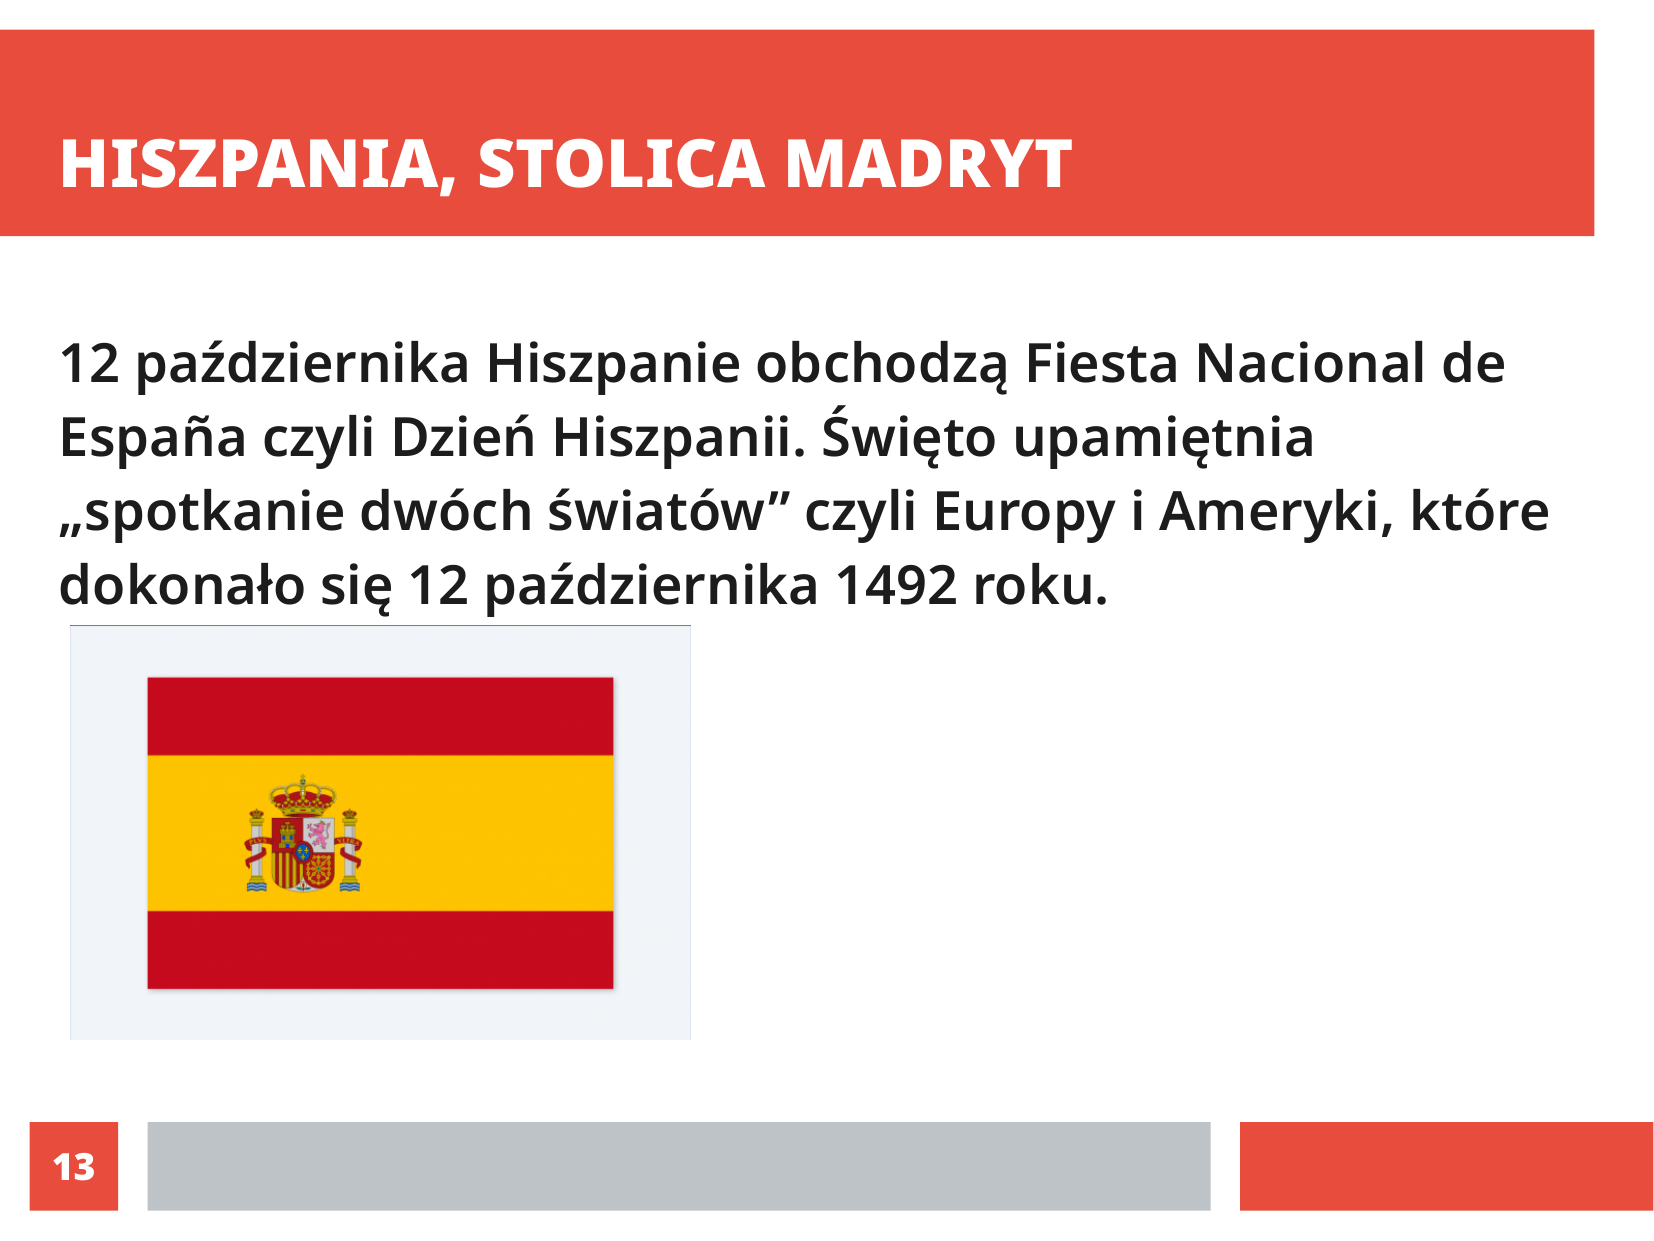

# HISZPANIA, STOLICA MADRYT
12 października Hiszpanie obchodzą Fiesta Nacional de España czyli Dzień Hiszpanii. Święto upamiętnia „spotkanie dwóch światów” czyli Europy i Ameryki, które dokonało się 12 października 1492 roku.
13